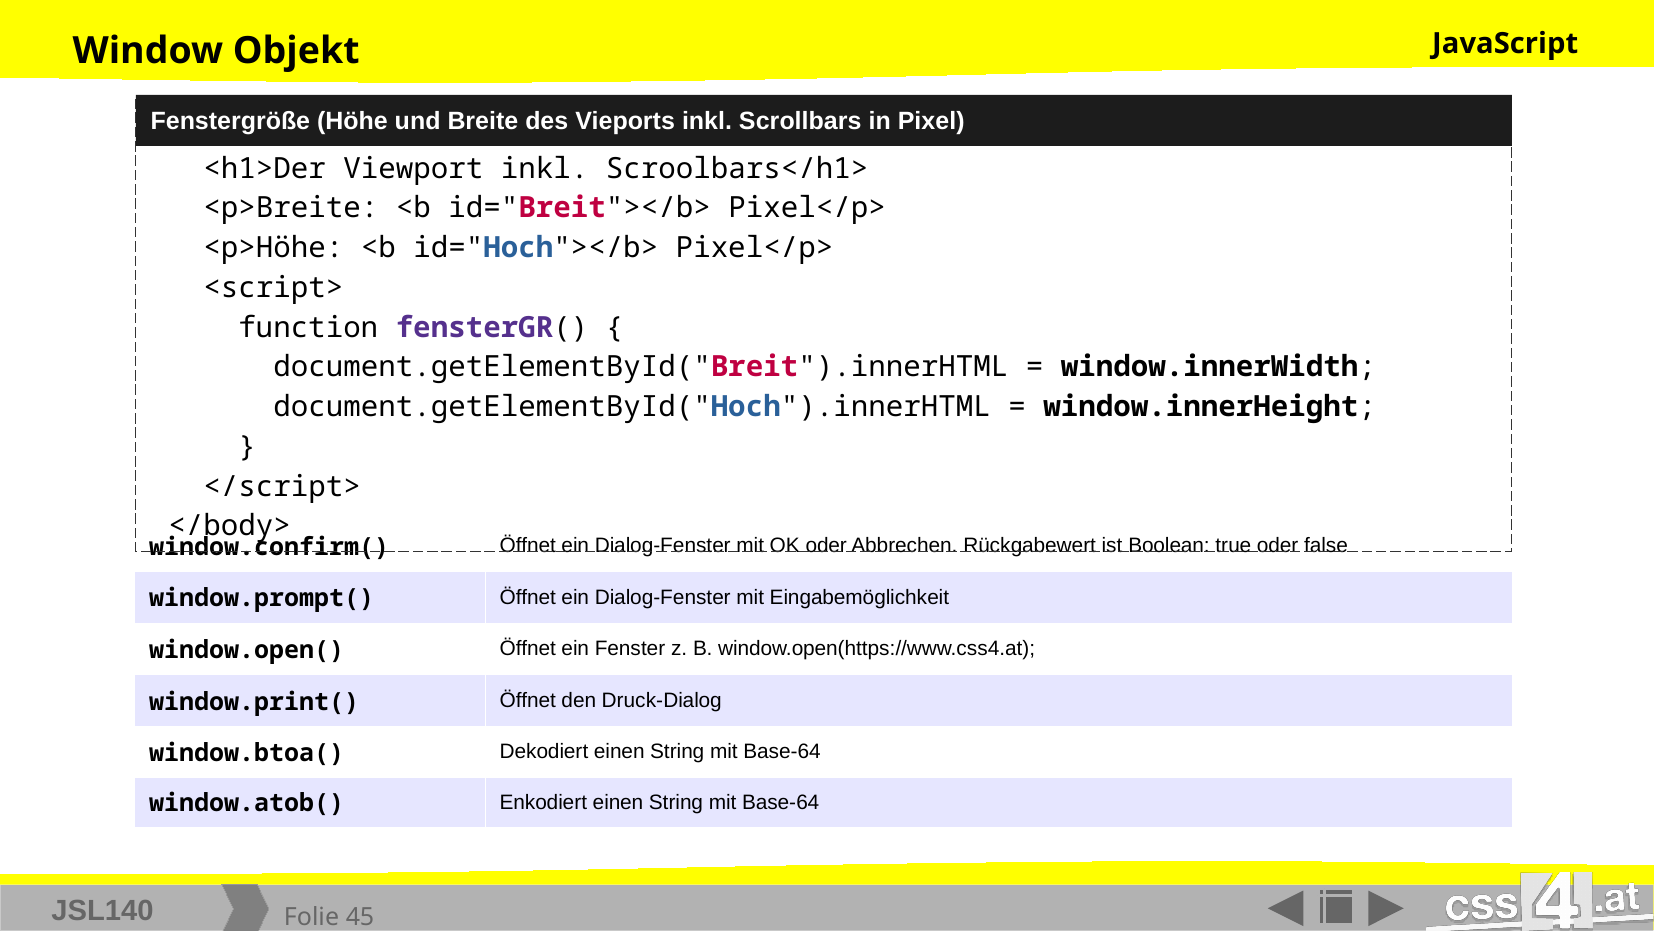

JavaScript
Window Objekt
Fenstergröße (Höhe und Breite des Vieports inkl. Scrollbars in Pixel)
<body onResize="fensterGR()">
 <h1>Der Viewport inkl. Scroolbars</h1>
 <p>Breite: <b id="Breit"></b> Pixel</p>
 <p>Höhe: <b id="Hoch"></b> Pixel</p>
 <script>
 function fensterGR() {
 document.getElementById("Breit").innerHTML = window.innerWidth;
 document.getElementById("Hoch").innerHTML = window.innerHeight;
 }
 </script>
</body>
| window.confirm() | Öffnet ein Dialog-Fenster mit OK oder Abbrechen. Rückgabewert ist Boolean: true oder false |
| --- | --- |
| window.prompt() | Öffnet ein Dialog-Fenster mit Eingabemöglichkeit |
| window.open() | Öffnet ein Fenster z. B. window.open(https://www.css4.at); |
| window.print() | Öffnet den Druck-Dialog |
| window.btoa() | Dekodiert einen String mit Base-64 |
| window.atob() | Enkodiert einen String mit Base-64 |
JSL140
Folie